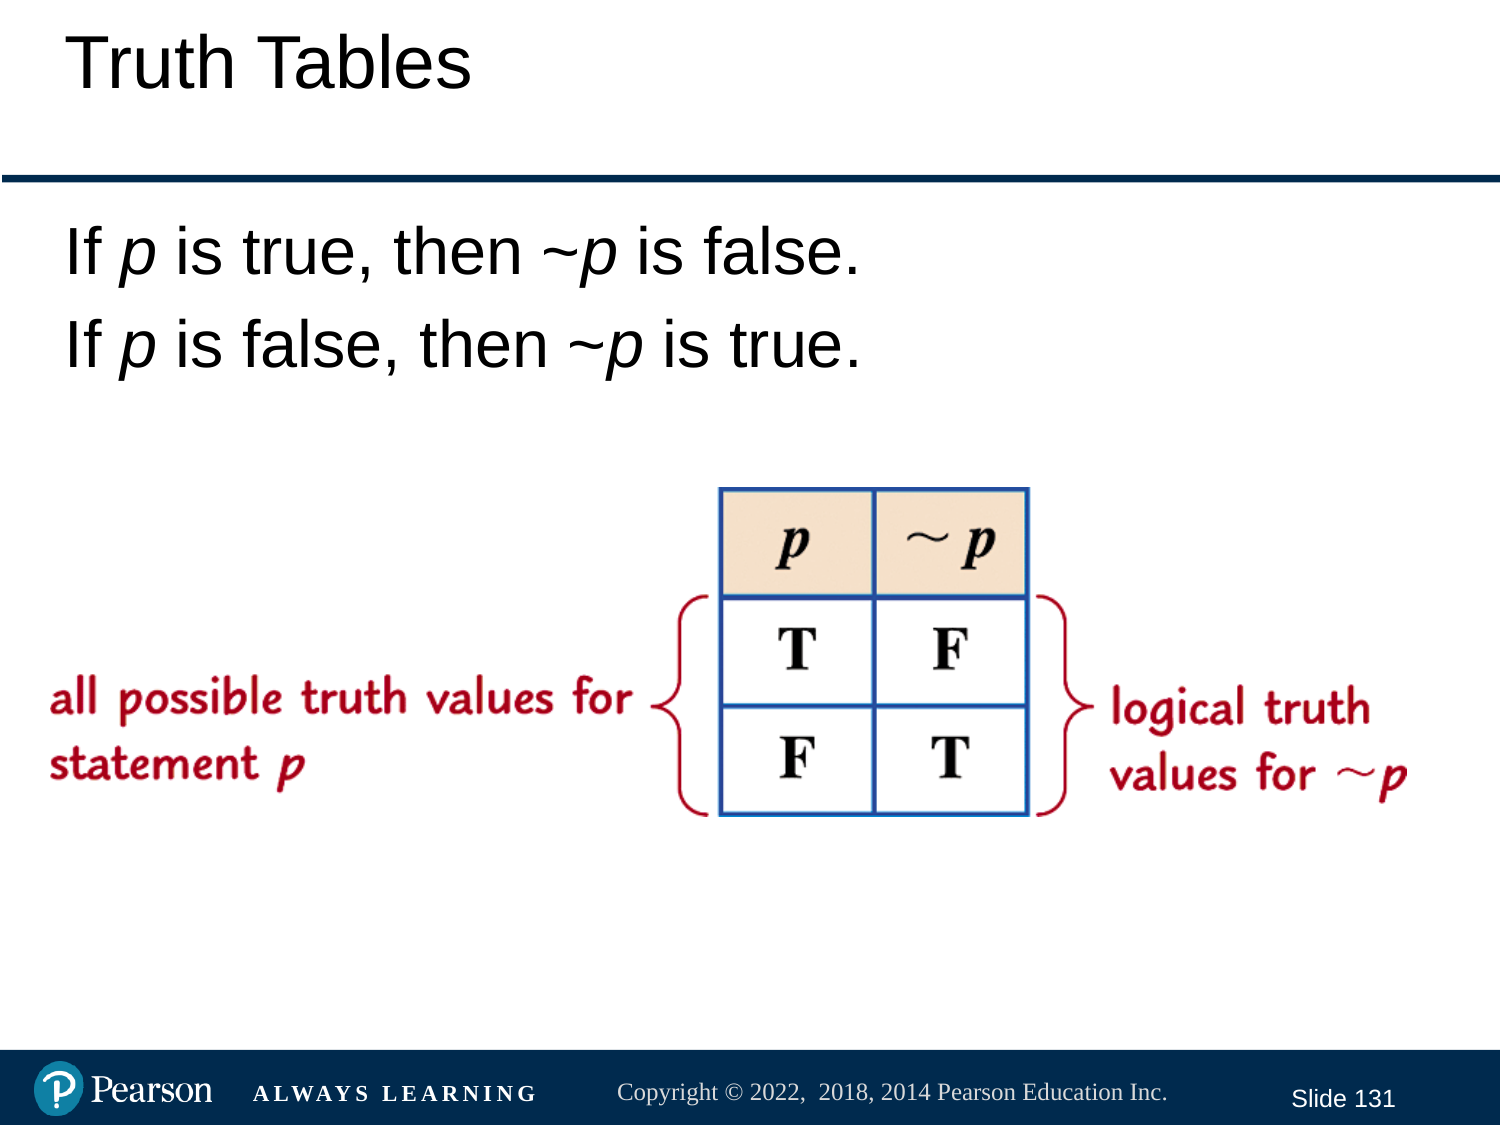

# Truth Tables
If p is true, then ~p is false.
If p is false, then ~p is true.